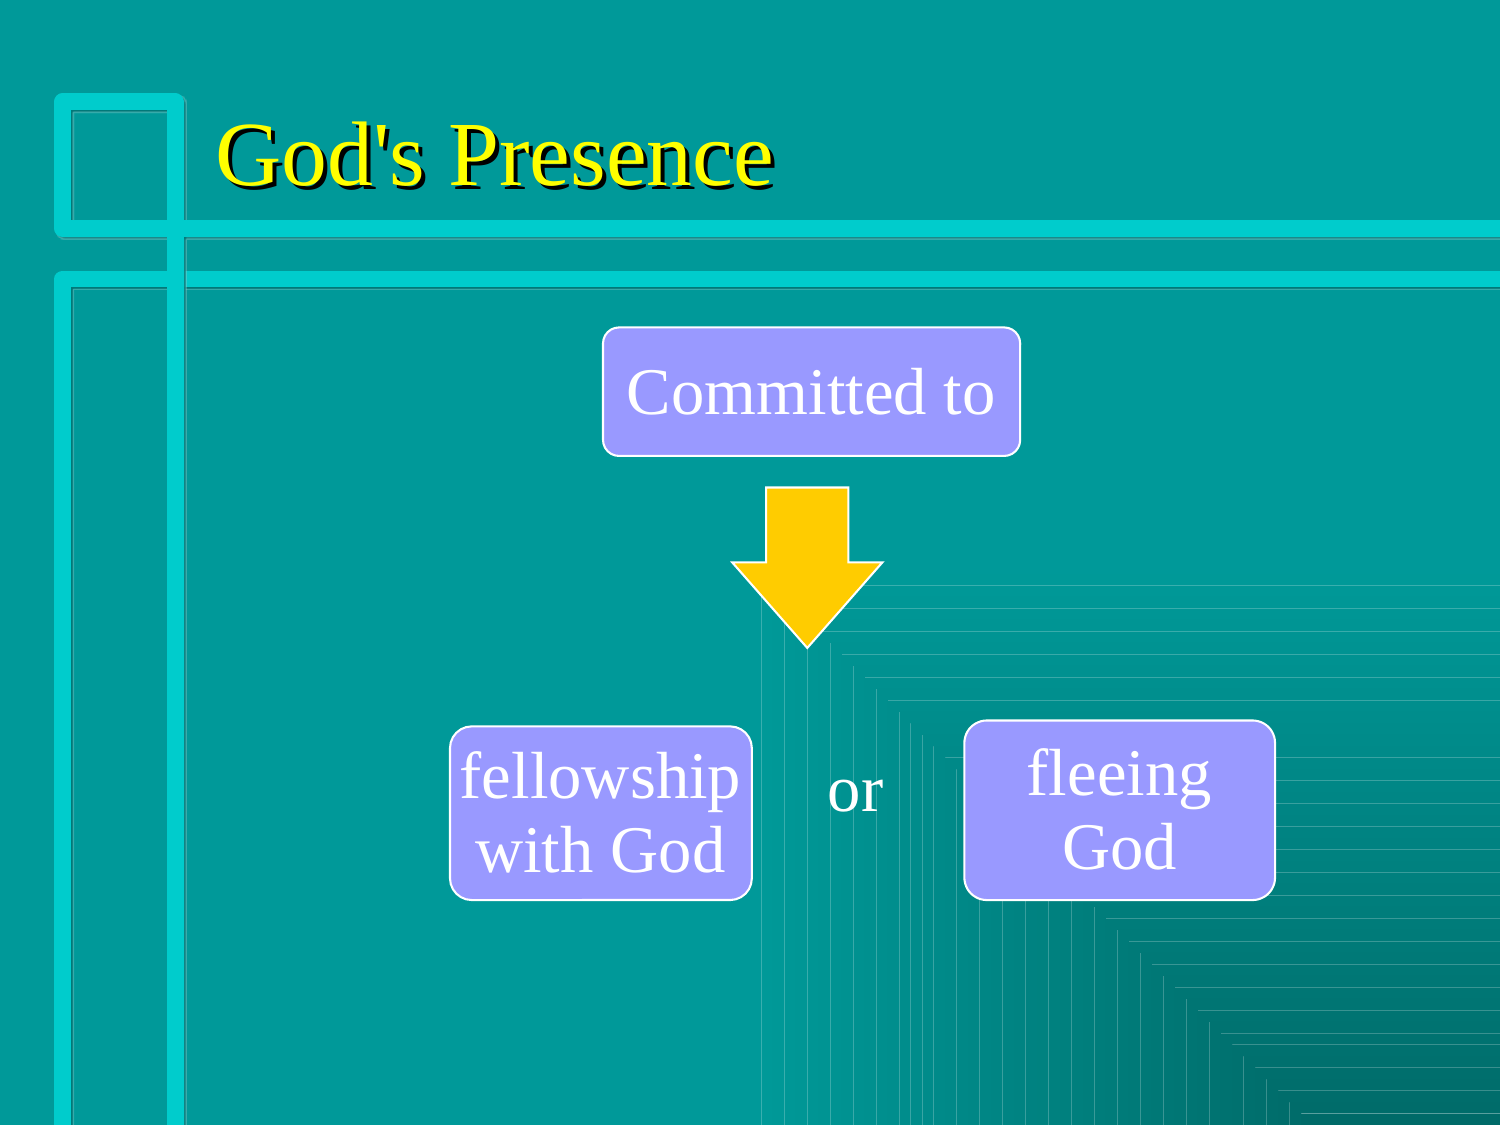

# God's Presence
Committed to
fleeing
God
or
fellowship
with God